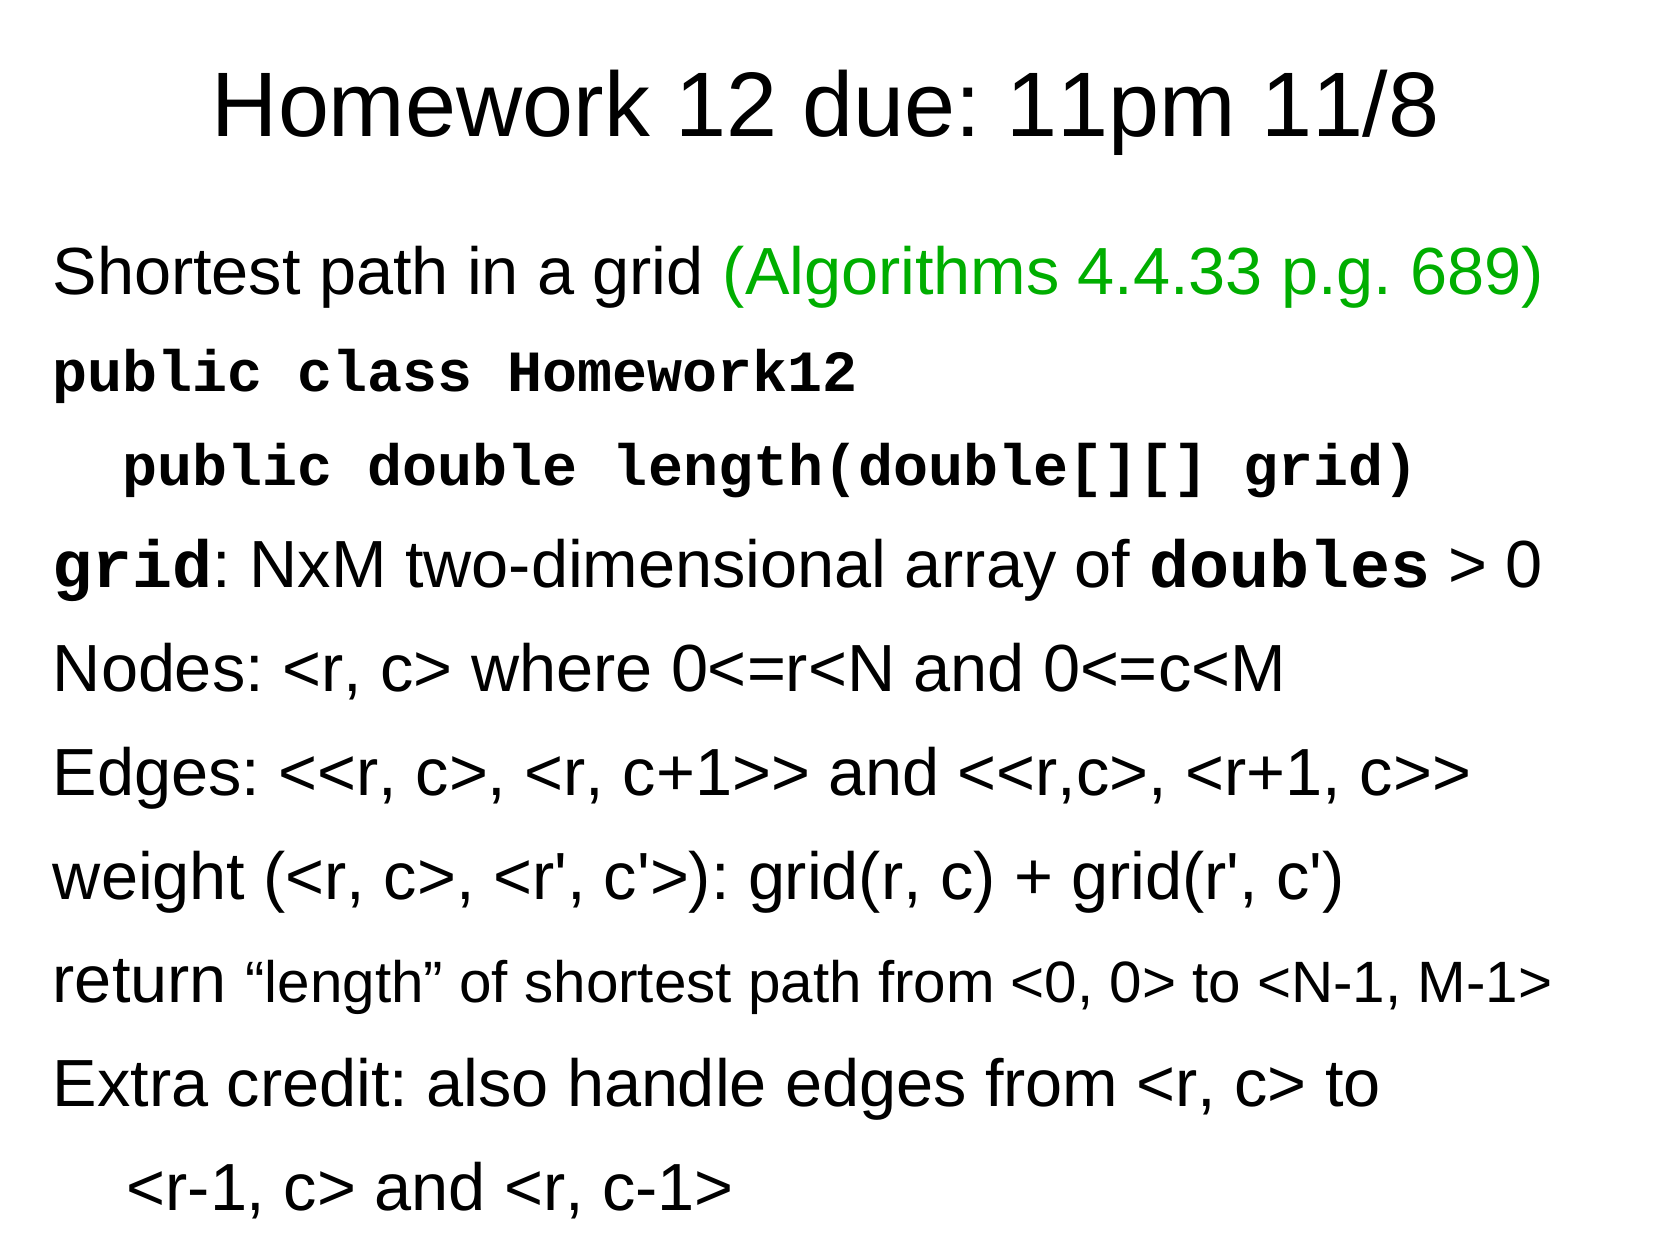

# Homework 12 due: 11pm 11/8
Shortest path in a grid (Algorithms 4.4.33 p.g. 689)
public class Homework12
 public double length(double[][] grid)
grid: NxM two-dimensional array of doubles > 0
Nodes: <r, c> where 0<=r<N and 0<=c<M
Edges: <<r, c>, <r, c+1>> and <<r,c>, <r+1, c>>
weight (<r, c>, <r', c'>): grid(r, c) + grid(r', c')
return “length” of shortest path from <0, 0> to <N-1, M-1>
Extra credit: also handle edges from <r, c> to
 <r-1, c> and <r, c-1>